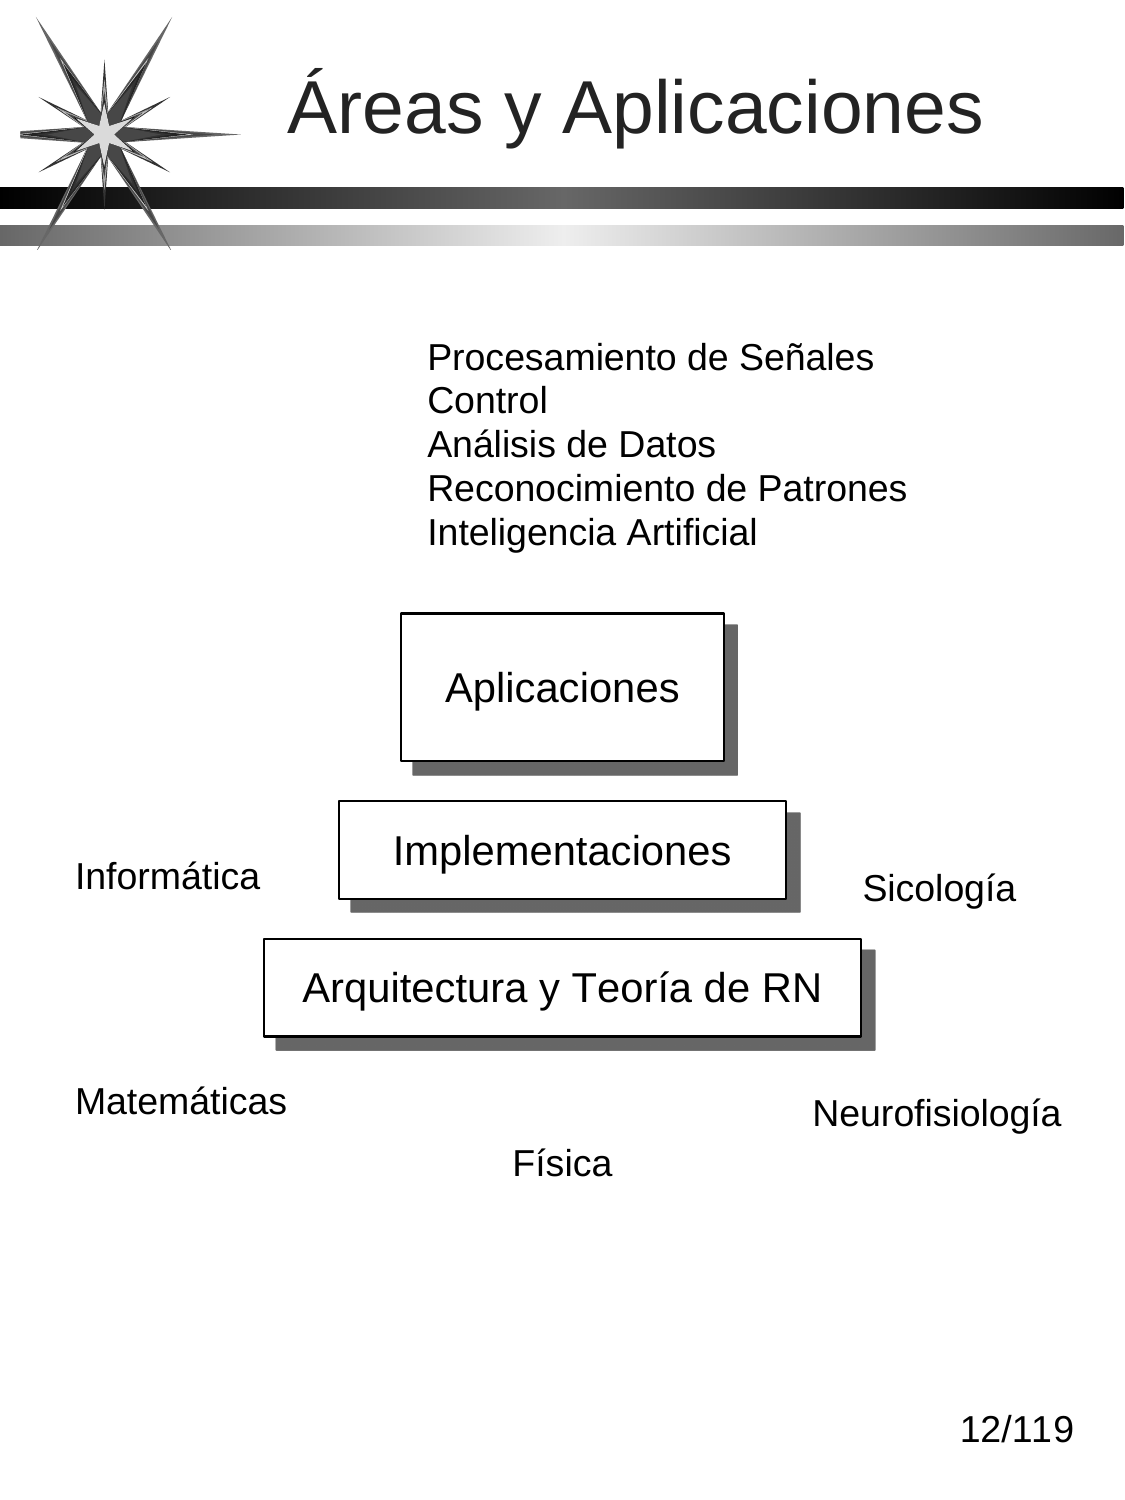

# Áreas y Aplicaciones
Procesamiento de Señales
Control
Análisis de Datos
Reconocimiento de Patrones
Inteligencia Artificial
Aplicaciones
Implementaciones
Informática
Sicología
Arquitectura y Teoría de RN
Matemáticas
Neurofisiología
Física